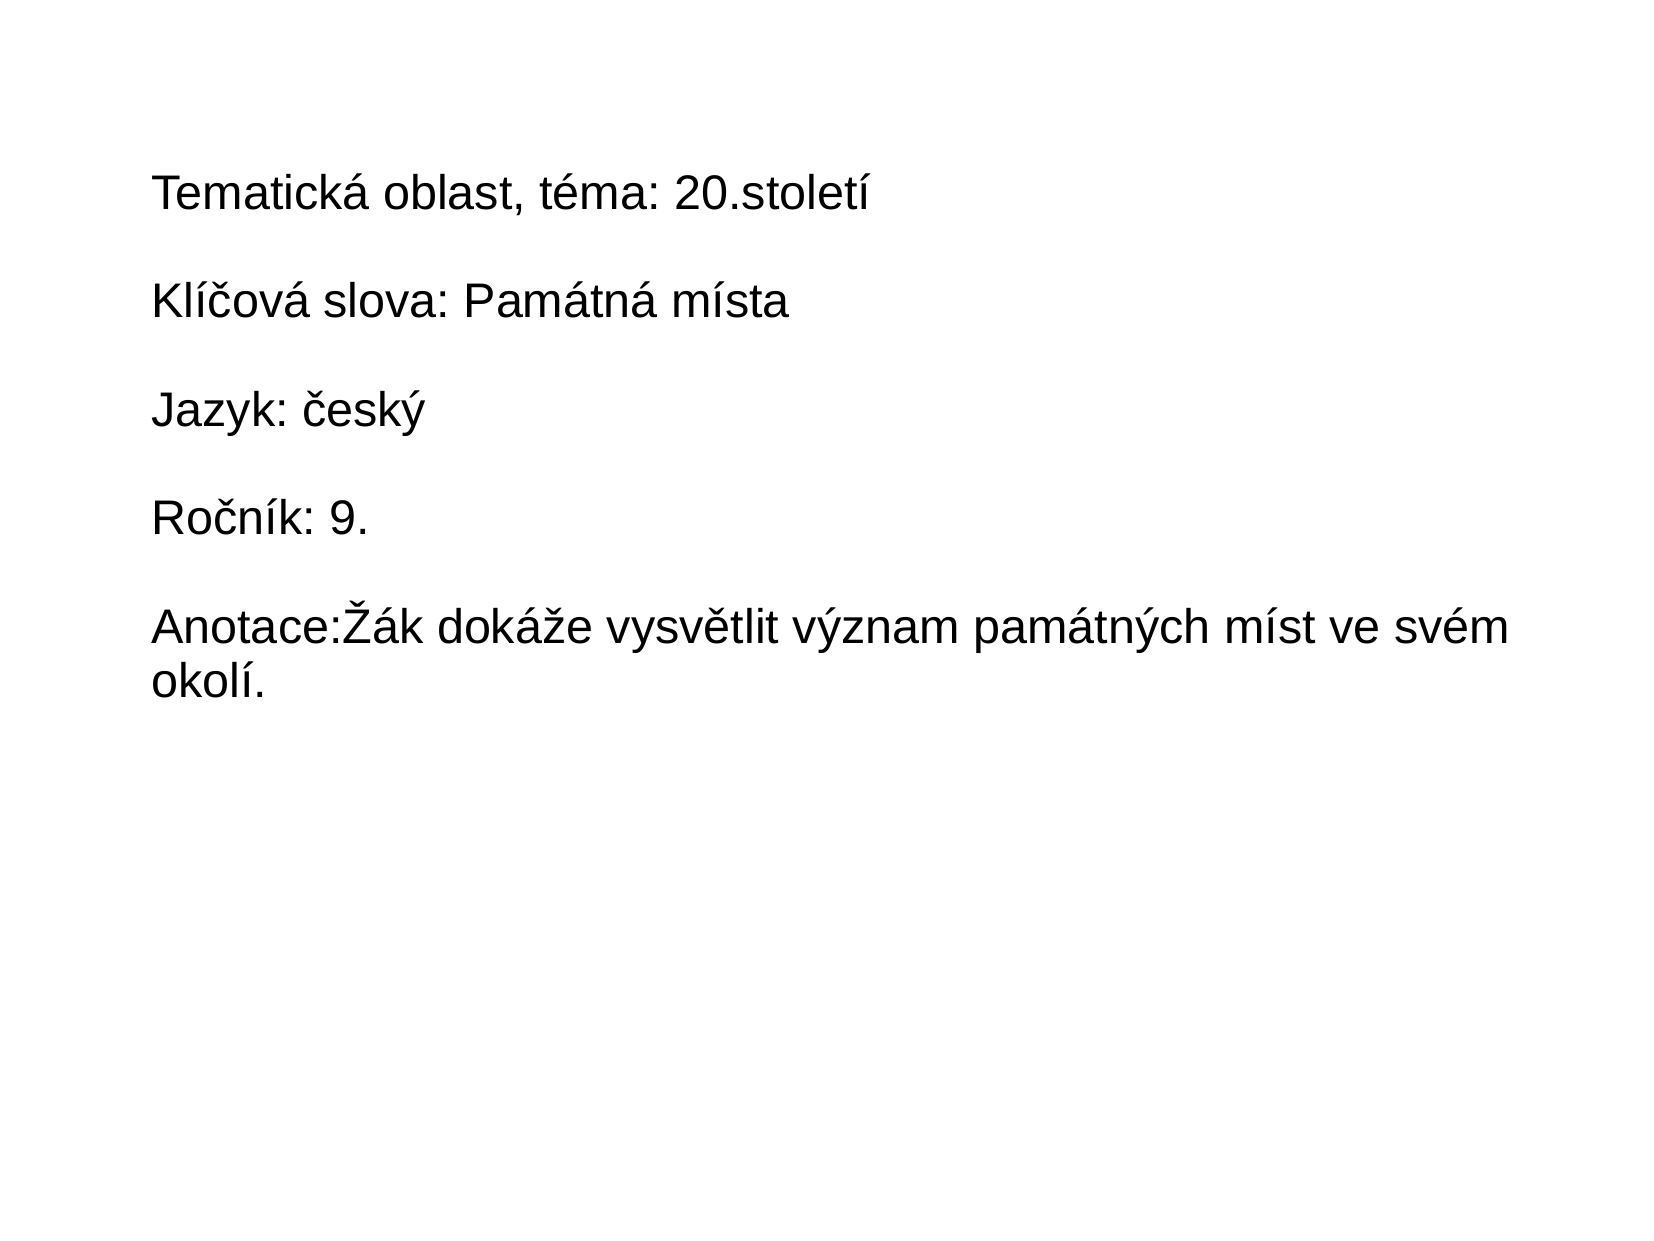

# Tematická oblast, téma: 20.století Klíčová slova: Památná místa Jazyk: český Ročník: 9. Anotace:Žák dokáže vysvětlit význam památných míst ve svém okolí.